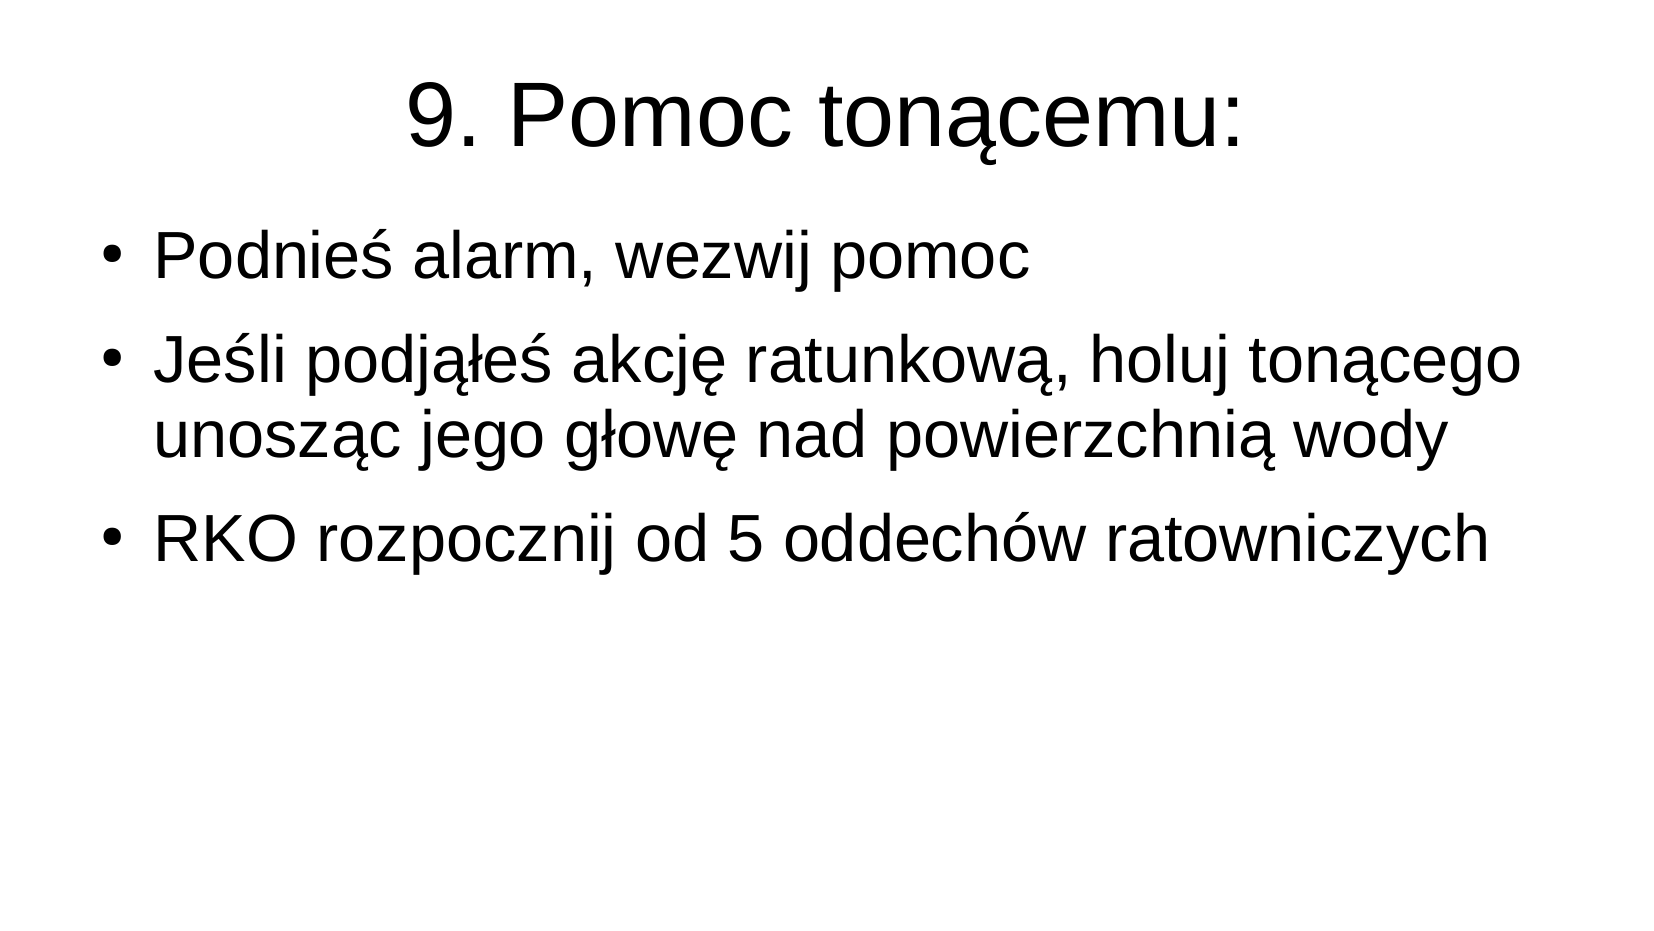

# 9. Pomoc tonącemu:
Podnieś alarm, wezwij pomoc
Jeśli podjąłeś akcję ratunkową, holuj tonącego unosząc jego głowę nad powierzchnią wody
RKO rozpocznij od 5 oddechów ratowniczych